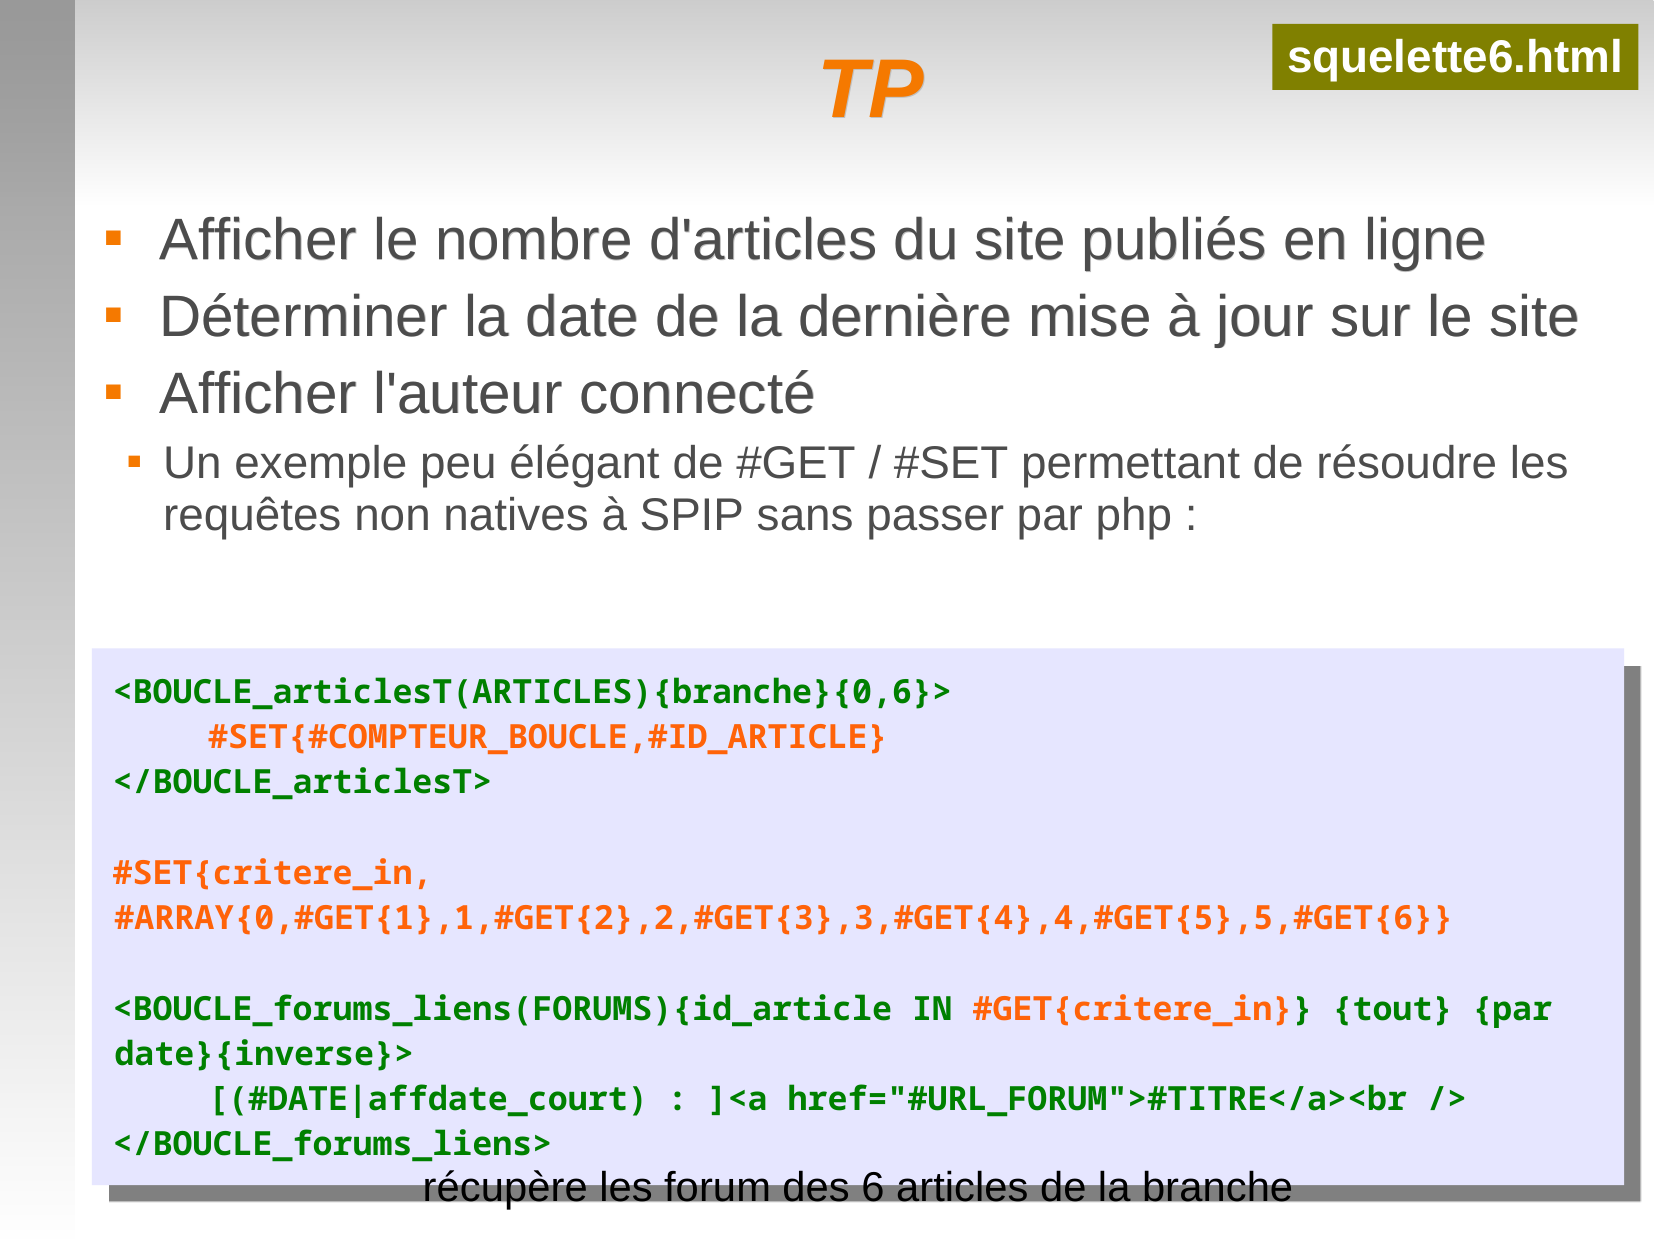

# TP
squelette6.html
Afficher le nombre d'articles du site publiés en ligne
Déterminer la date de la dernière mise à jour sur le site
Afficher l'auteur connecté
Un exemple peu élégant de #GET / #SET permettant de résoudre les requêtes non natives à SPIP sans passer par php :
<BOUCLE_articlesT(ARTICLES){branche}{0,6}>
	#SET{#COMPTEUR_BOUCLE,#ID_ARTICLE}
</BOUCLE_articlesT>
#SET{critere_in, #ARRAY{0,#GET{1},1,#GET{2},2,#GET{3},3,#GET{4},4,#GET{5},5,#GET{6}}
<BOUCLE_forums_liens(FORUMS){id_article IN #GET{critere_in}} {tout} {par date}{inverse}>
	[(#DATE|affdate_court) : ]<a href="#URL_FORUM">#TITRE</a><br />
</BOUCLE_forums_liens>
récupère les forum des 6 articles de la branche